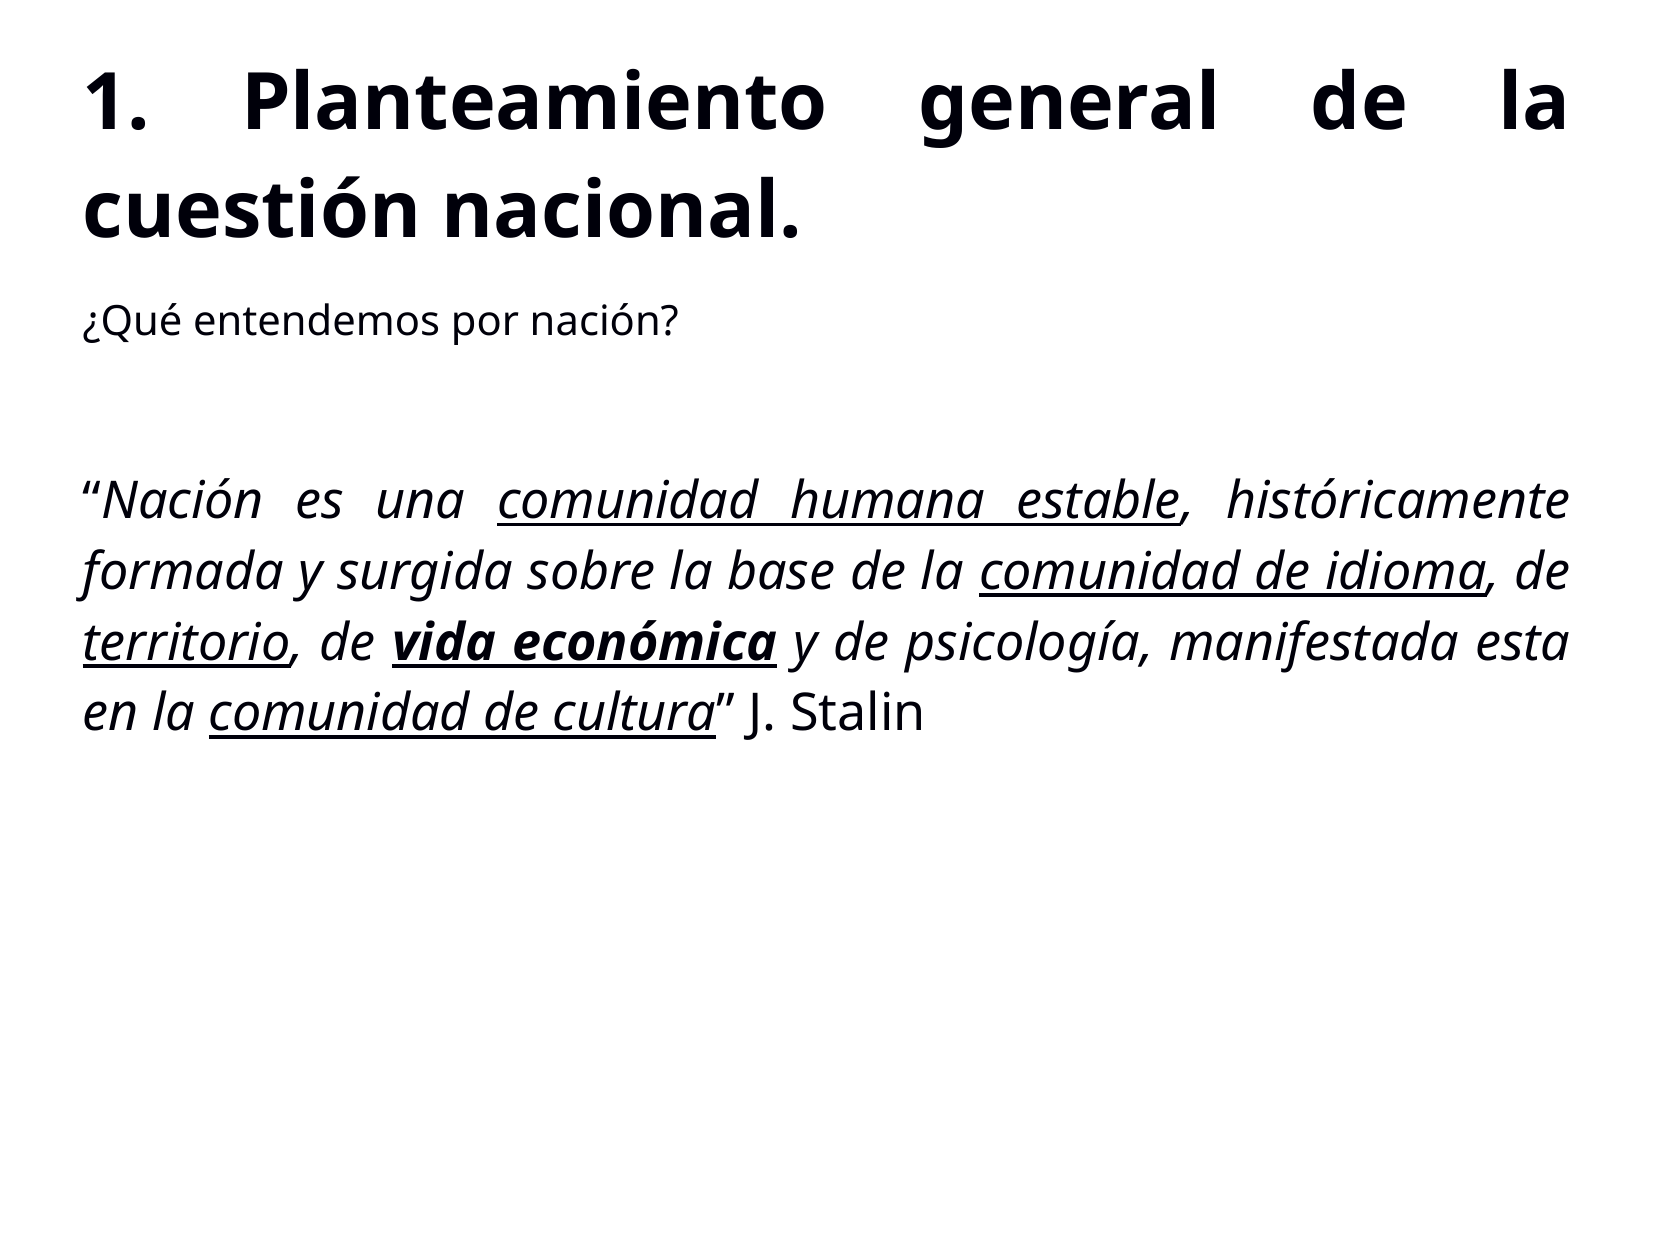

# 1. Planteamiento general de la cuestión nacional.
¿Qué entendemos por nación?
“Nación es una comunidad humana estable, históricamente formada y surgida sobre la base de la comunidad de idioma, de territorio, de vida económica y de psicología, manifestada esta en la comunidad de cultura” J. Stalin